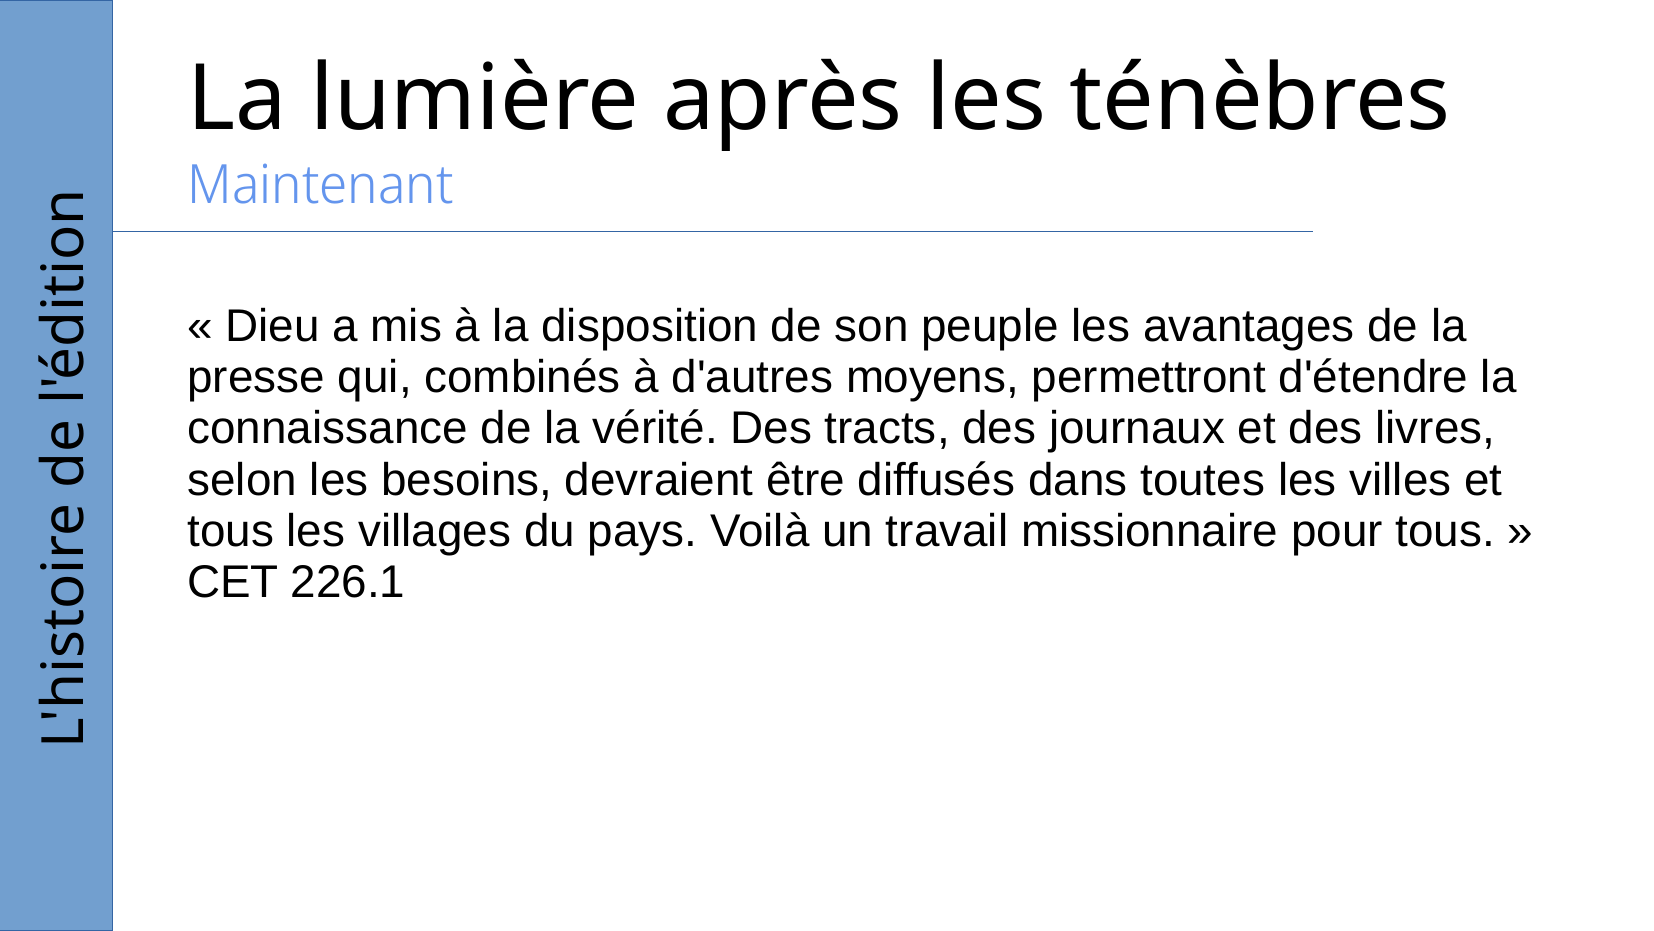

# La lumière après les ténèbres
Maintenant
« Dieu a mis à la disposition de son peuple les avantages de la presse qui, combinés à d'autres moyens, permettront d'étendre la connaissance de la vérité. Des tracts, des journaux et des livres, selon les besoins, devraient être diffusés dans toutes les villes et tous les villages du pays. Voilà un travail missionnaire pour tous. » CET 226.1
L'histoire de l'édition